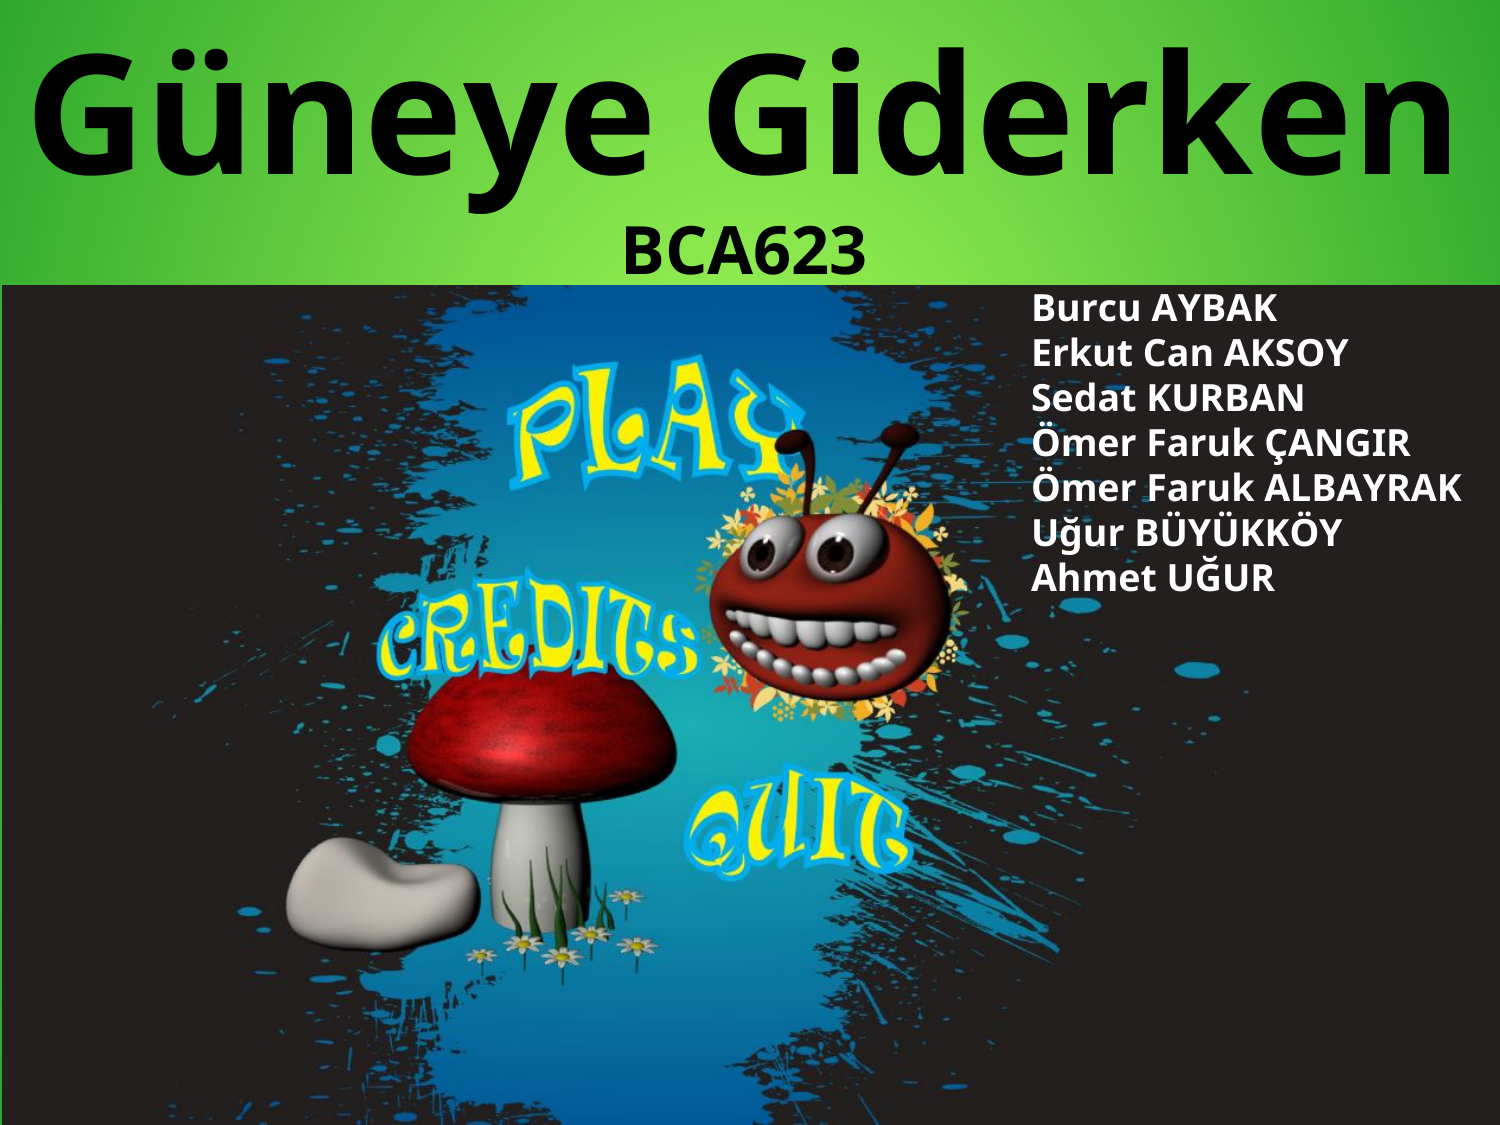

Güneye Giderken
BCA623
Burcu AYBAK
Erkut Can AKSOY
Sedat KURBAN
Ömer Faruk ÇANGIR
Ömer Faruk ALBAYRAK
Uğur BÜYÜKKÖY
Ahmet UĞUR